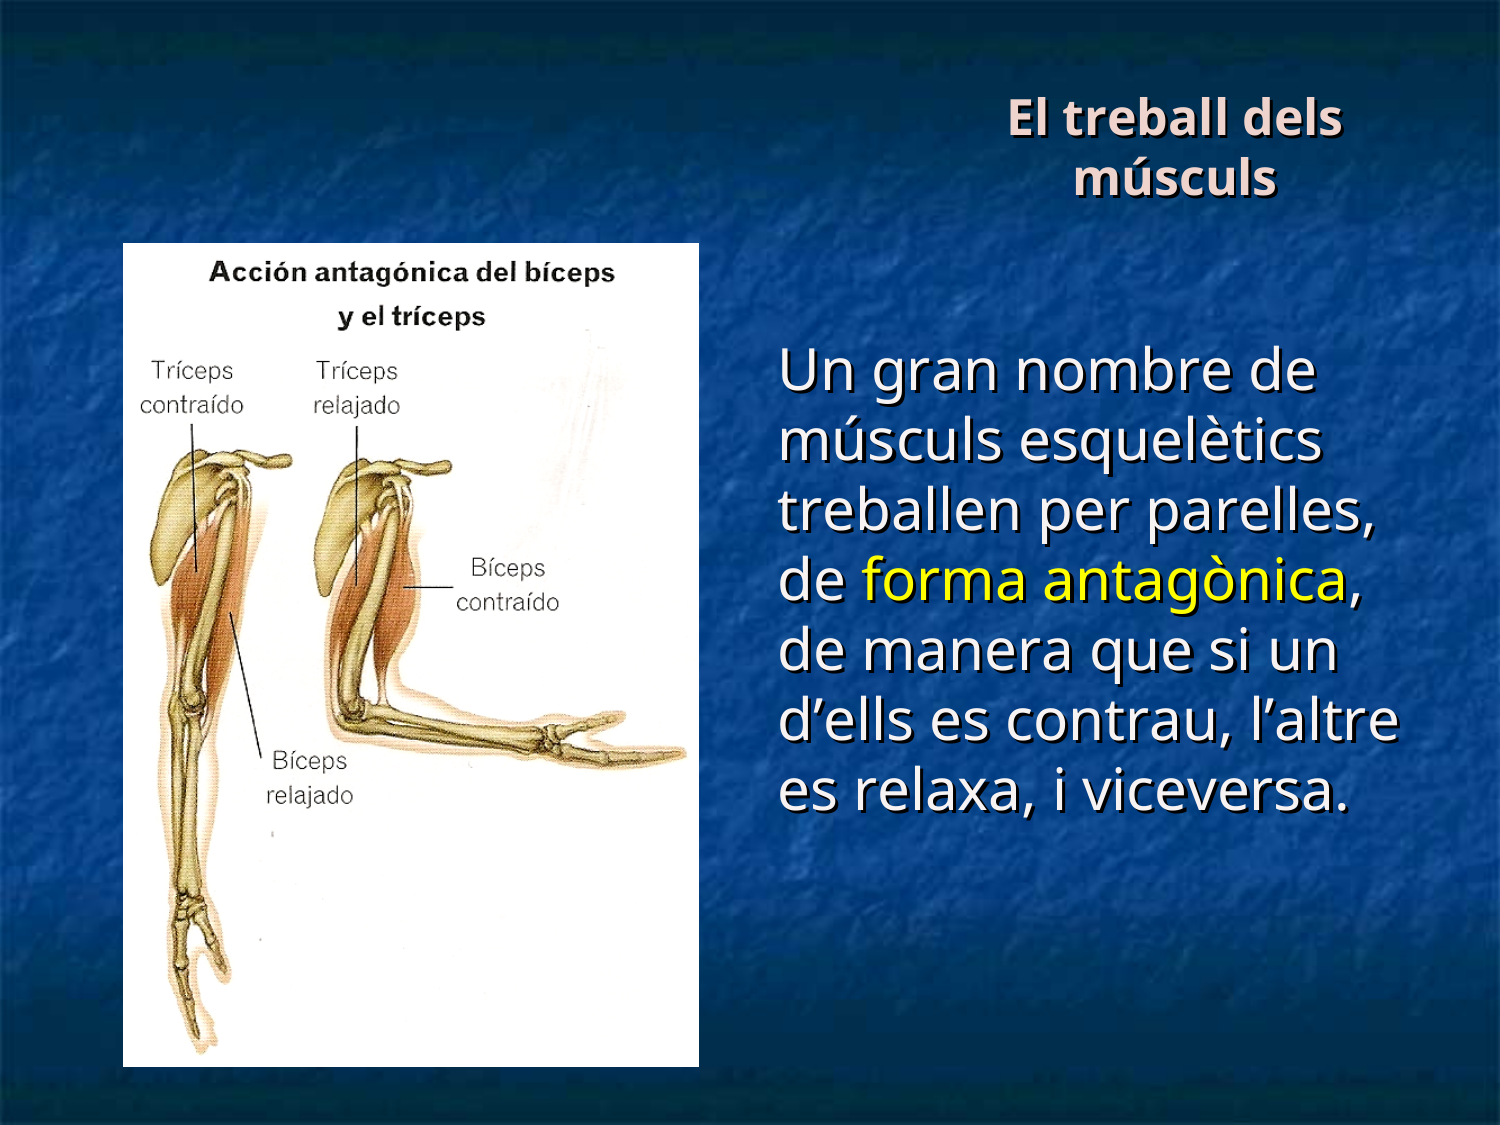

El treball dels músculs
# Un gran nombre de músculs esquelètics treballen per parelles, de forma antagònica, de manera que si un d’ells es contrau, l’altre es relaxa, i viceversa.